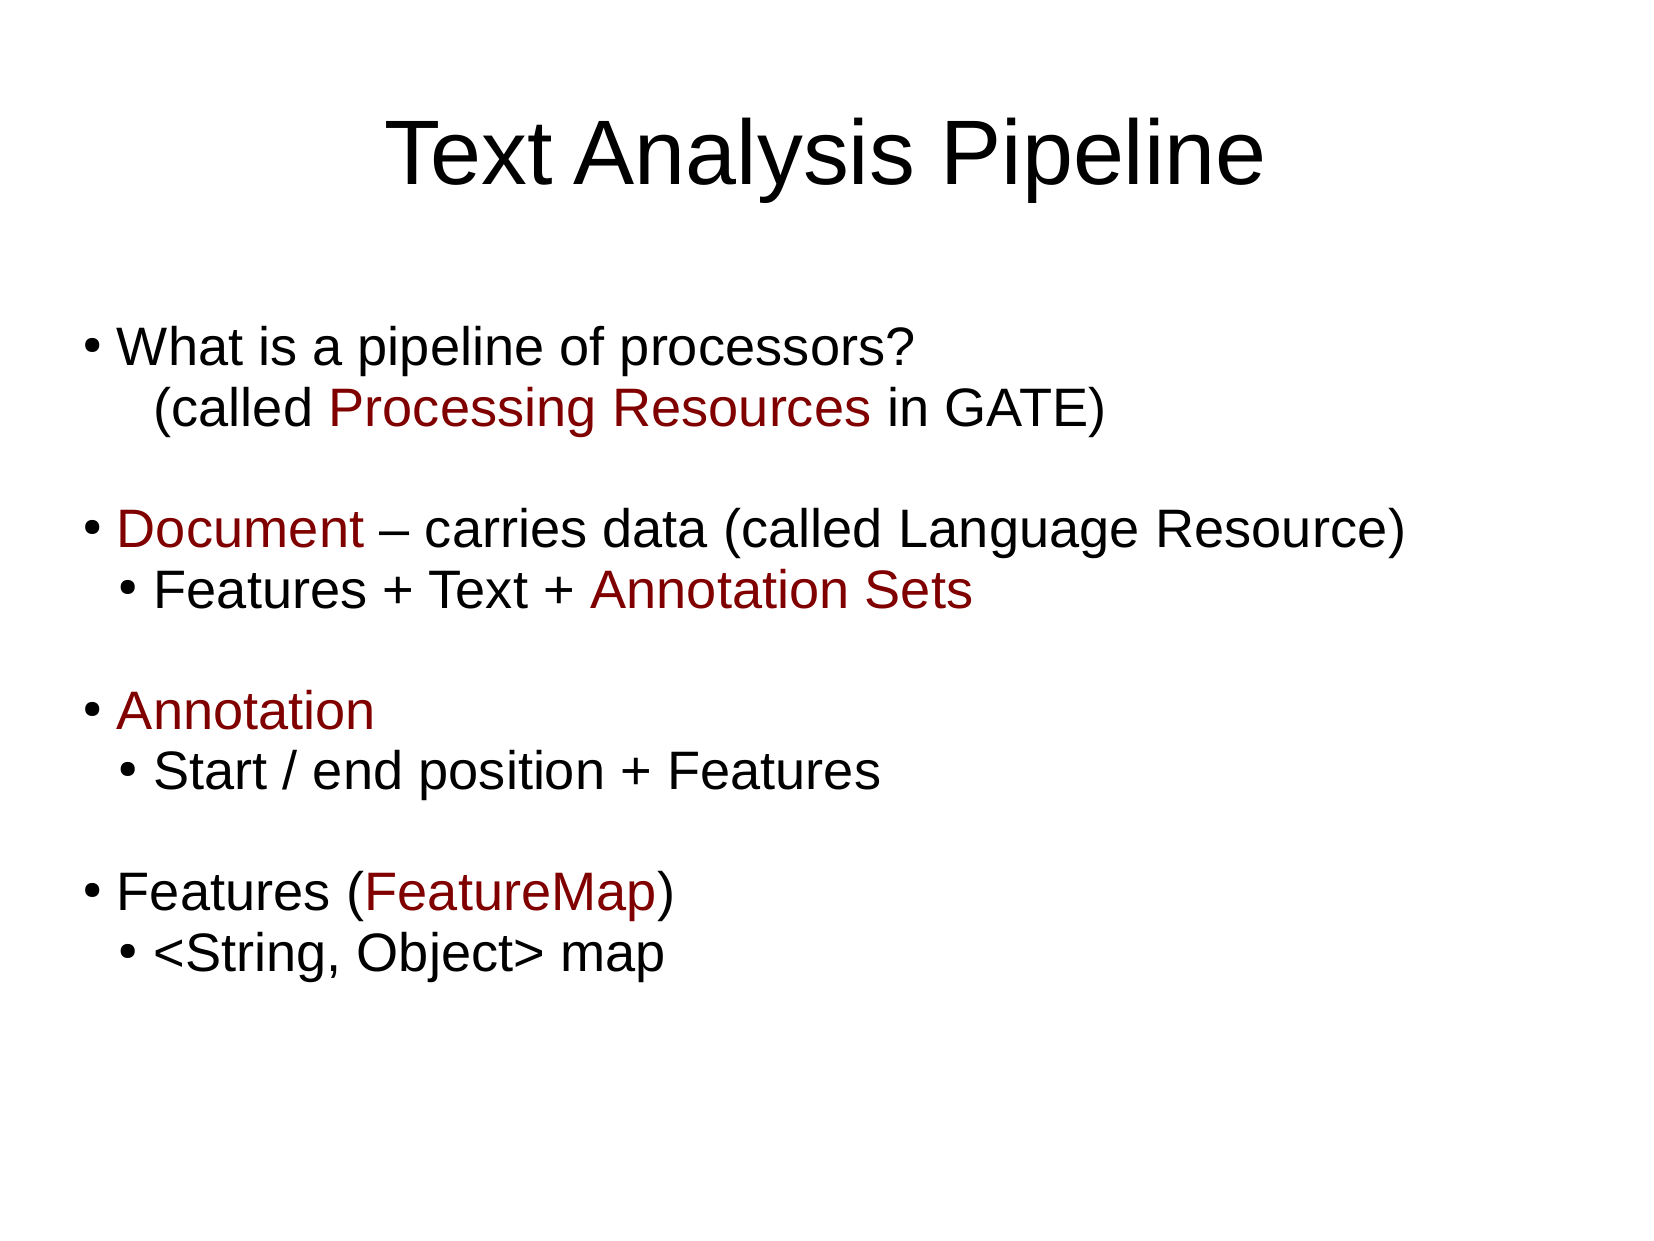

# Text Analysis Pipeline
 What is a pipeline of processors?
(called Processing Resources in GATE)
 Document – carries data (called Language Resource)
Features + Text + Annotation Sets
 Annotation
Start / end position + Features
 Features (FeatureMap)
<String, Object> map